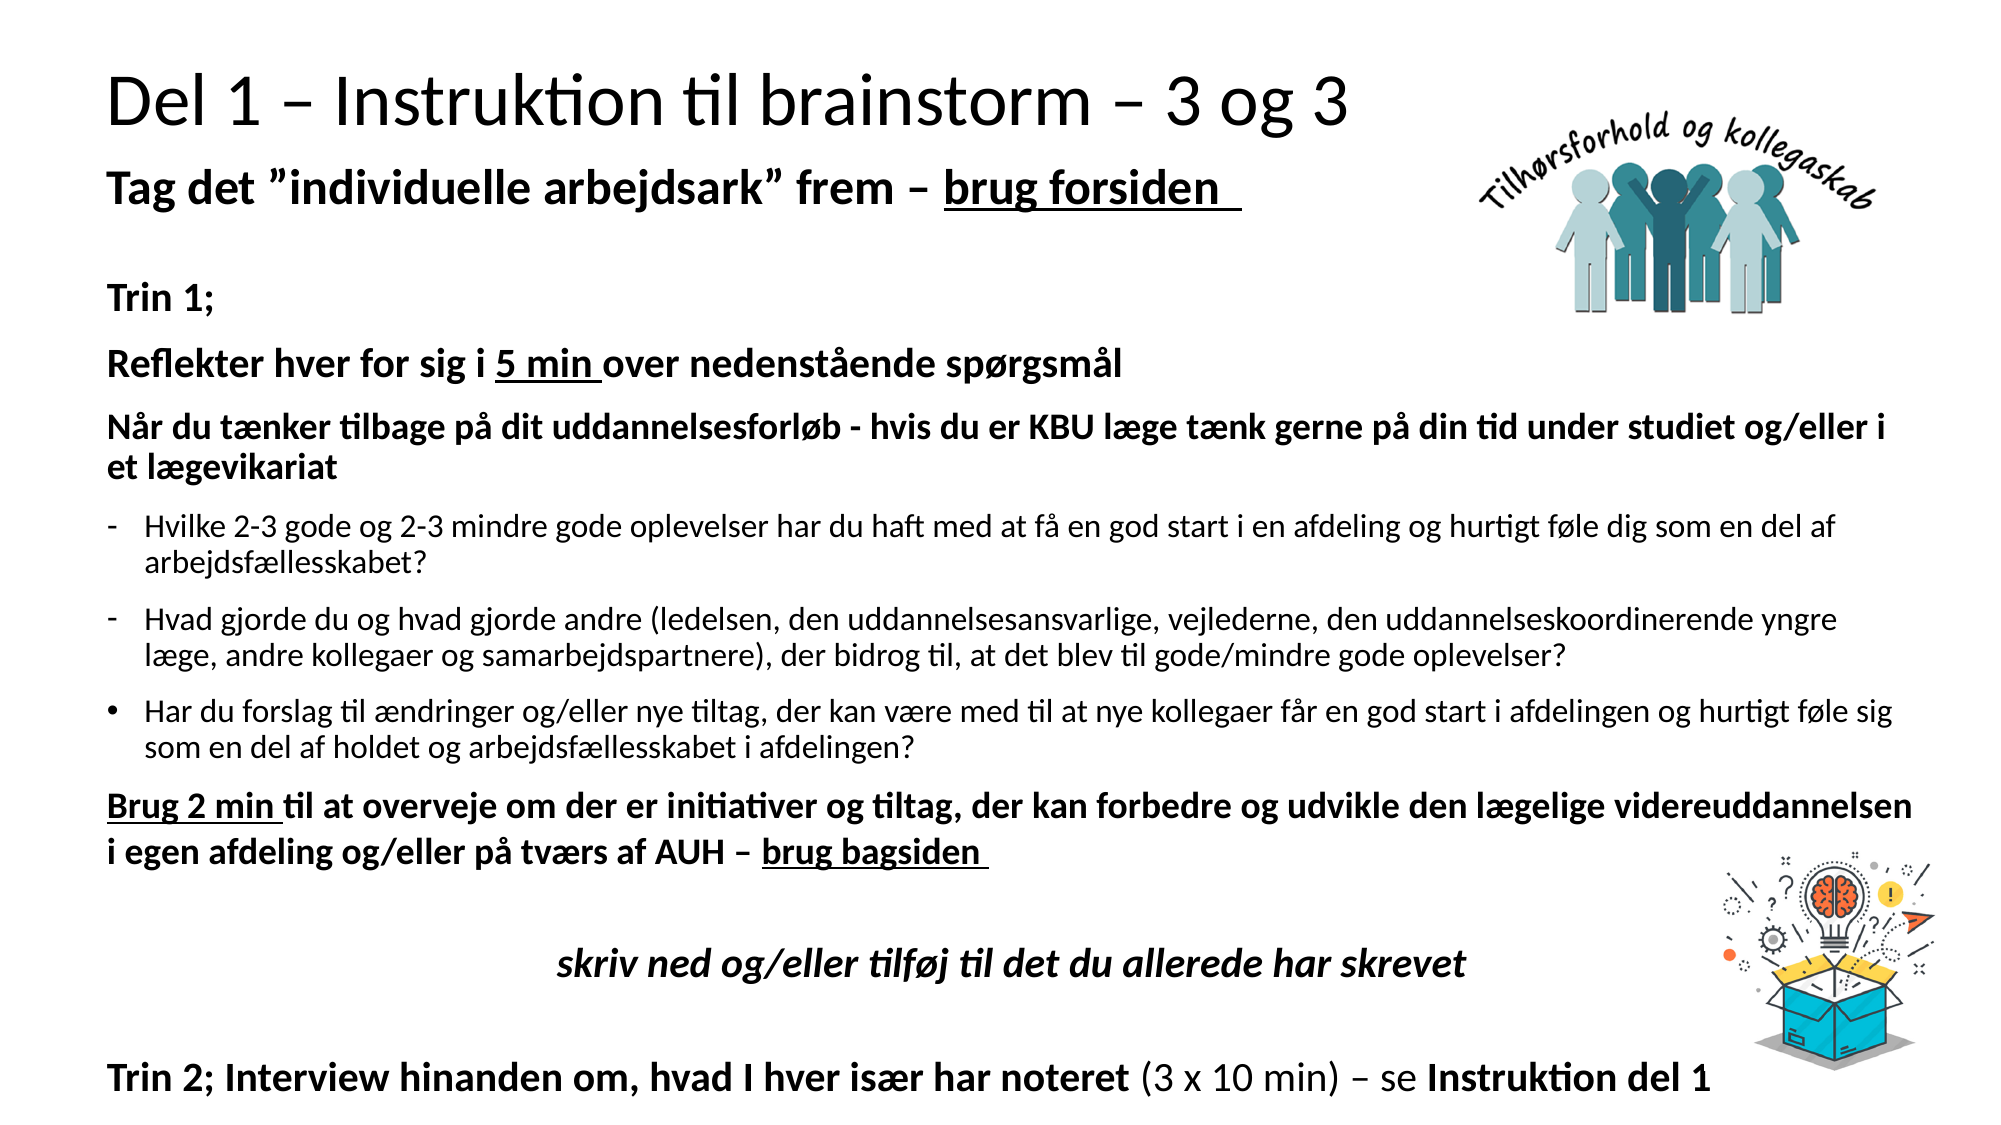

# Del 1 – Instruktion til brainstorm – 3 og 3
Tag det ”individuelle arbejdsark” frem – brug forsiden
Trin 1;
Reflekter hver for sig i 5 min over nedenstående spørgsmål
Når du tænker tilbage på dit uddannelsesforløb - hvis du er KBU læge tænk gerne på din tid under studiet og/eller i et lægevikariat
Hvilke 2-3 gode og 2-3 mindre gode oplevelser har du haft med at få en god start i en afdeling og hurtigt føle dig som en del af arbejdsfællesskabet?
Hvad gjorde du og hvad gjorde andre (ledelsen, den uddannelsesansvarlige, vejlederne, den uddannelseskoordinerende yngre læge, andre kollegaer og samarbejdspartnere), der bidrog til, at det blev til gode/mindre gode oplevelser?
Har du forslag til ændringer og/eller nye tiltag, der kan være med til at nye kollegaer får en god start i afdelingen og hurtigt føle sig som en del af holdet og arbejdsfællesskabet i afdelingen?
Brug 2 min til at overveje om der er initiativer og tiltag, der kan forbedre og udvikle den lægelige videreuddannelsen
i egen afdeling og/eller på tværs af AUH – brug bagsiden
			skriv ned og/eller tilføj til det du allerede har skrevet
Trin 2; Interview hinanden om, hvad I hver især har noteret (3 x 10 min) – se Instruktion del 1